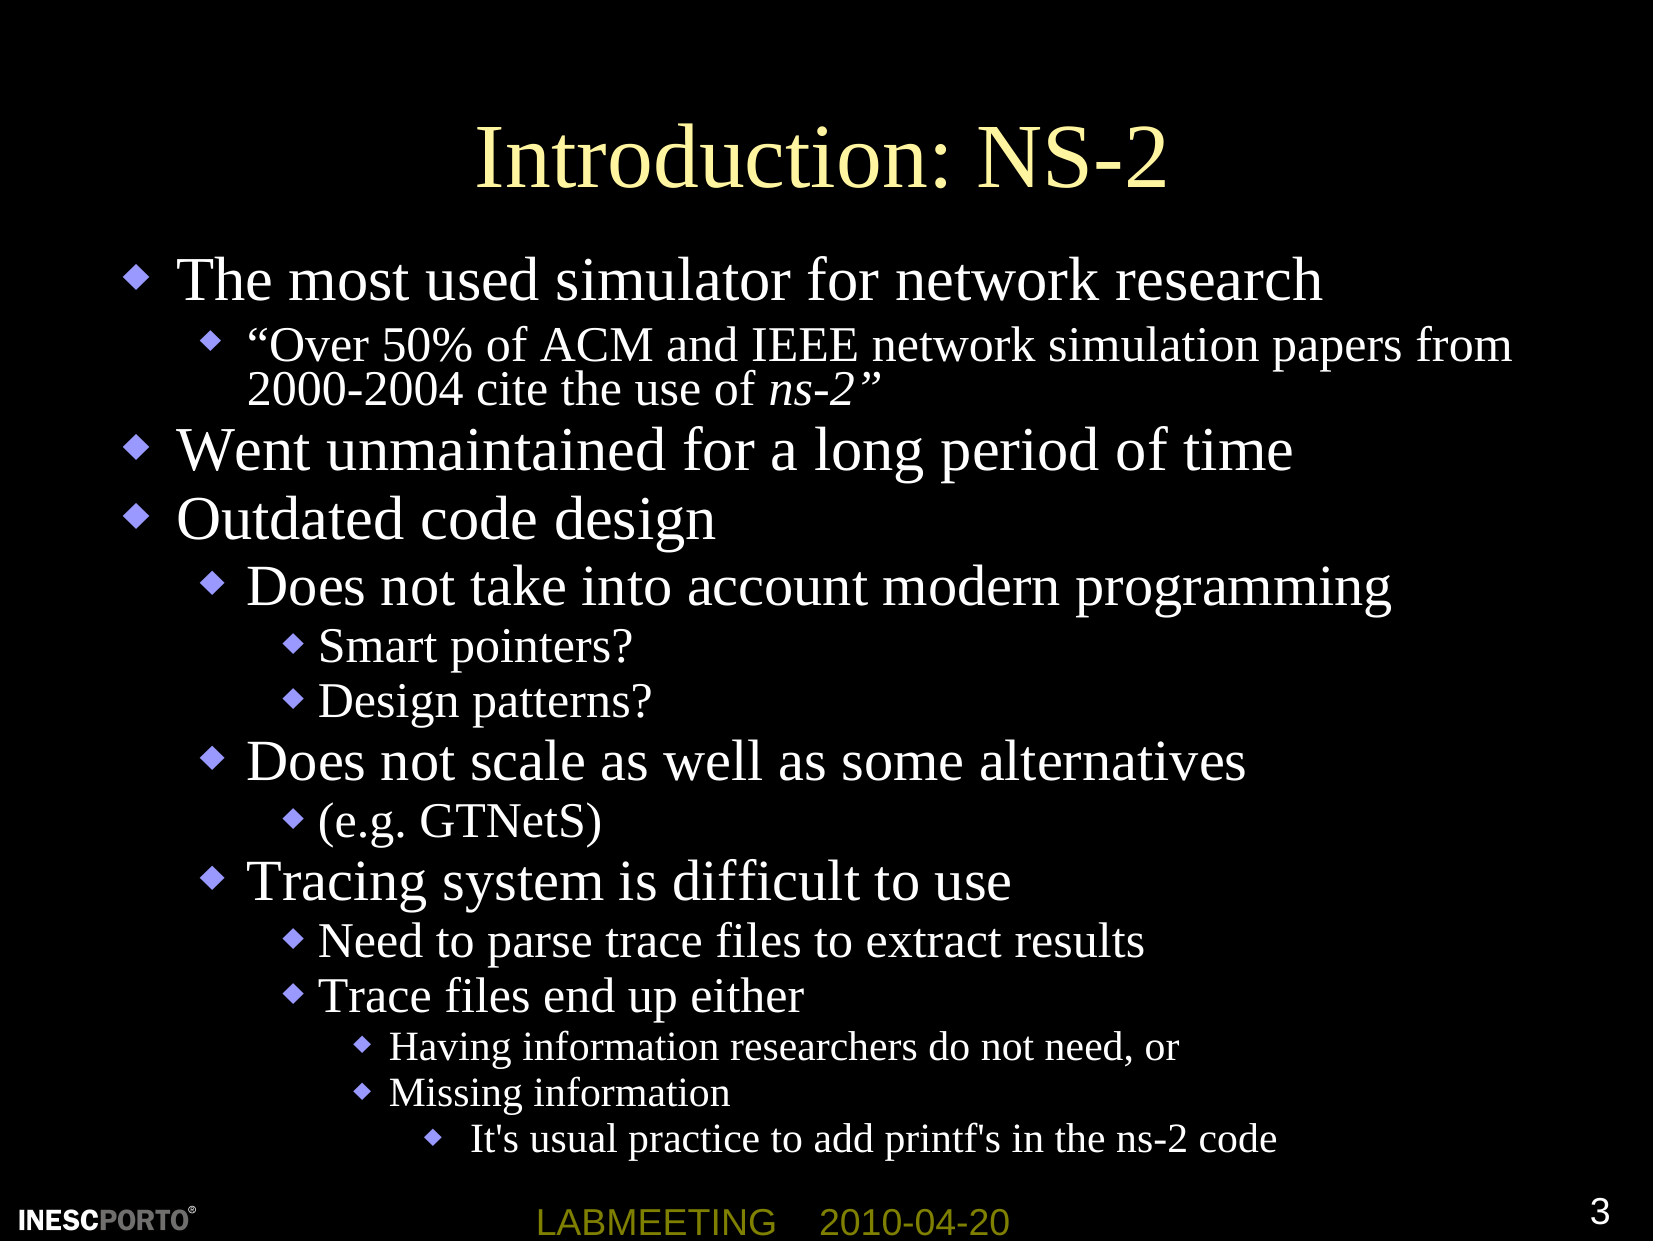

# Introduction: NS-2
The most used simulator for network research
“Over 50% of ACM and IEEE network simulation papers from 2000-2004 cite the use of ns-2”
Went unmaintained for a long period of time
Outdated code design
Does not take into account modern programming
Smart pointers?
Design patterns?
Does not scale as well as some alternatives
(e.g. GTNetS)
Tracing system is difficult to use
Need to parse trace files to extract results
Trace files end up either
Having information researchers do not need, or
Missing information
 It's usual practice to add printf's in the ns-2 code